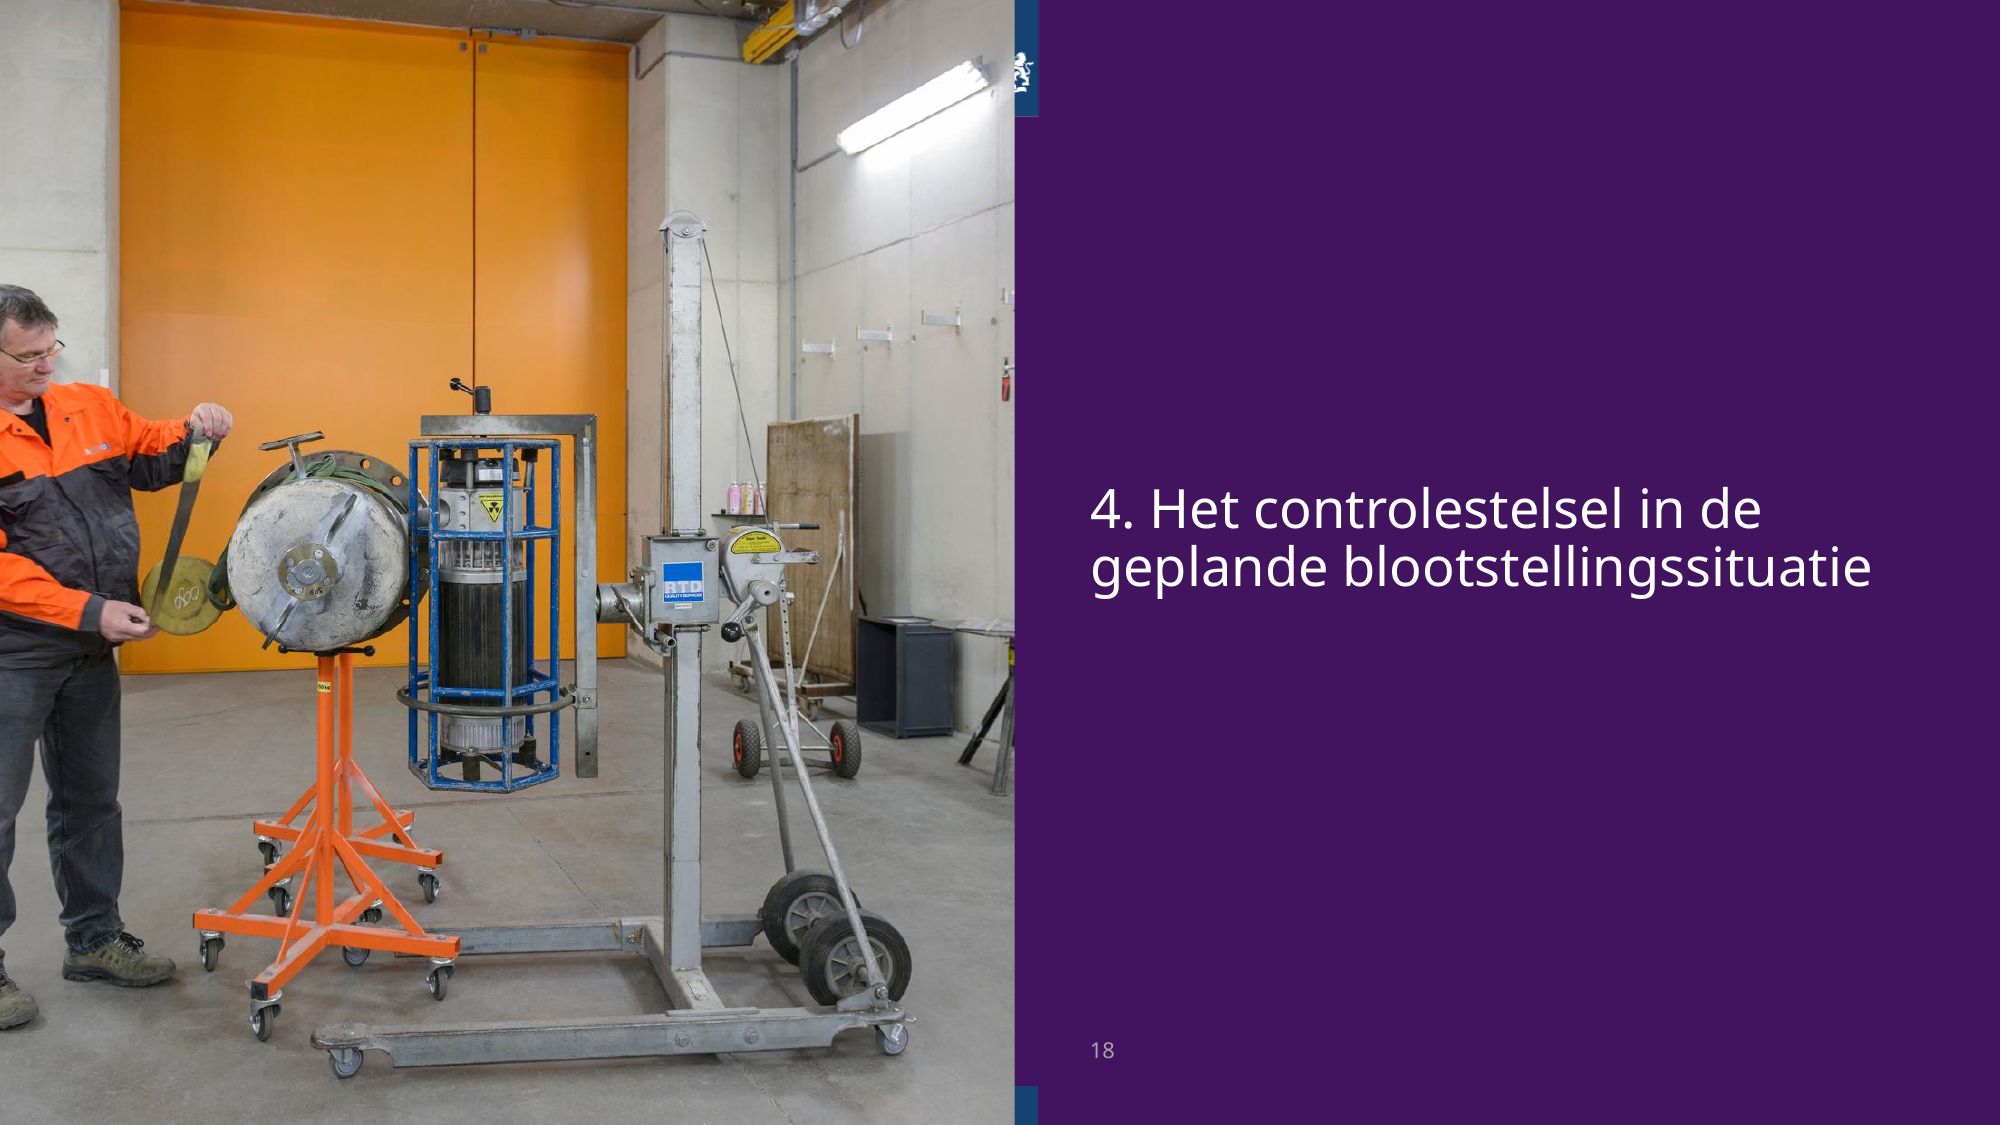

# 4. Het controlestelsel in de geplande blootstellingssituatie